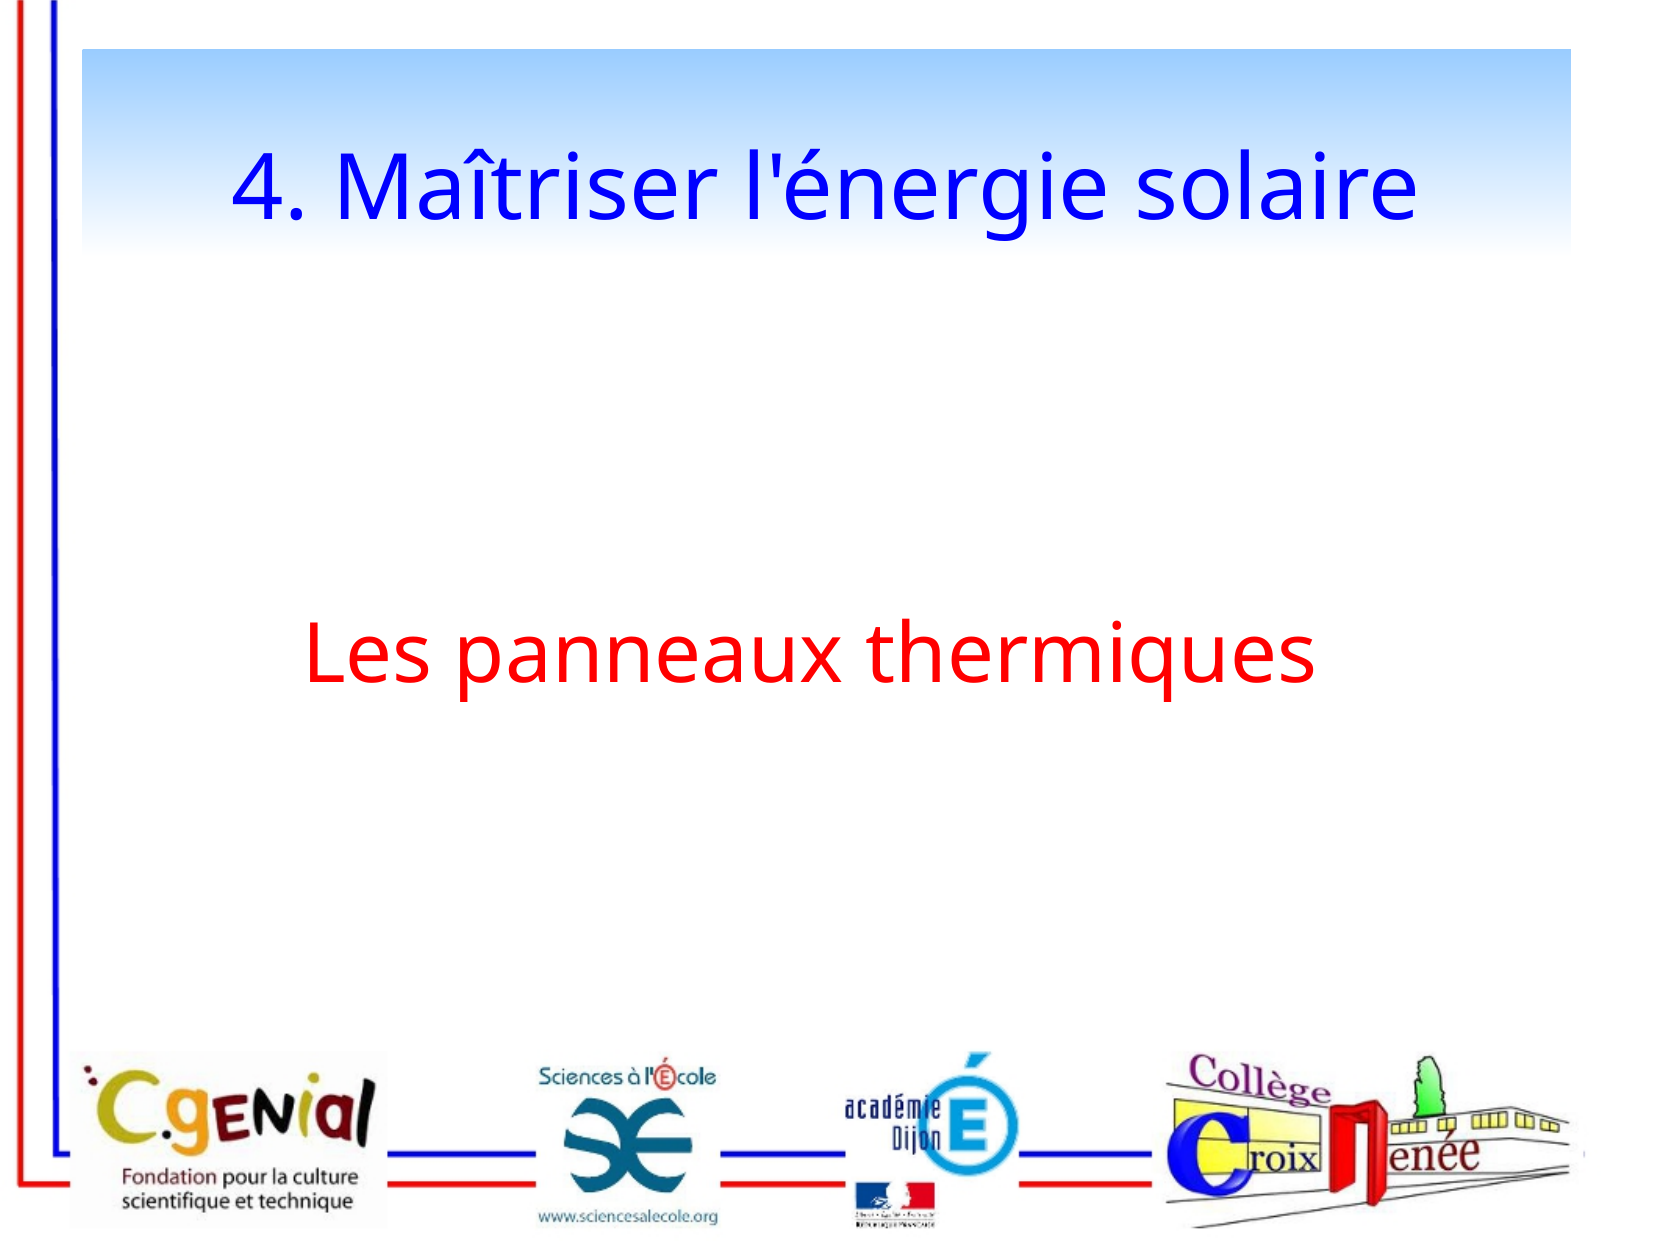

# 4. Maîtriser l'énergie solaire
Les panneaux thermiques